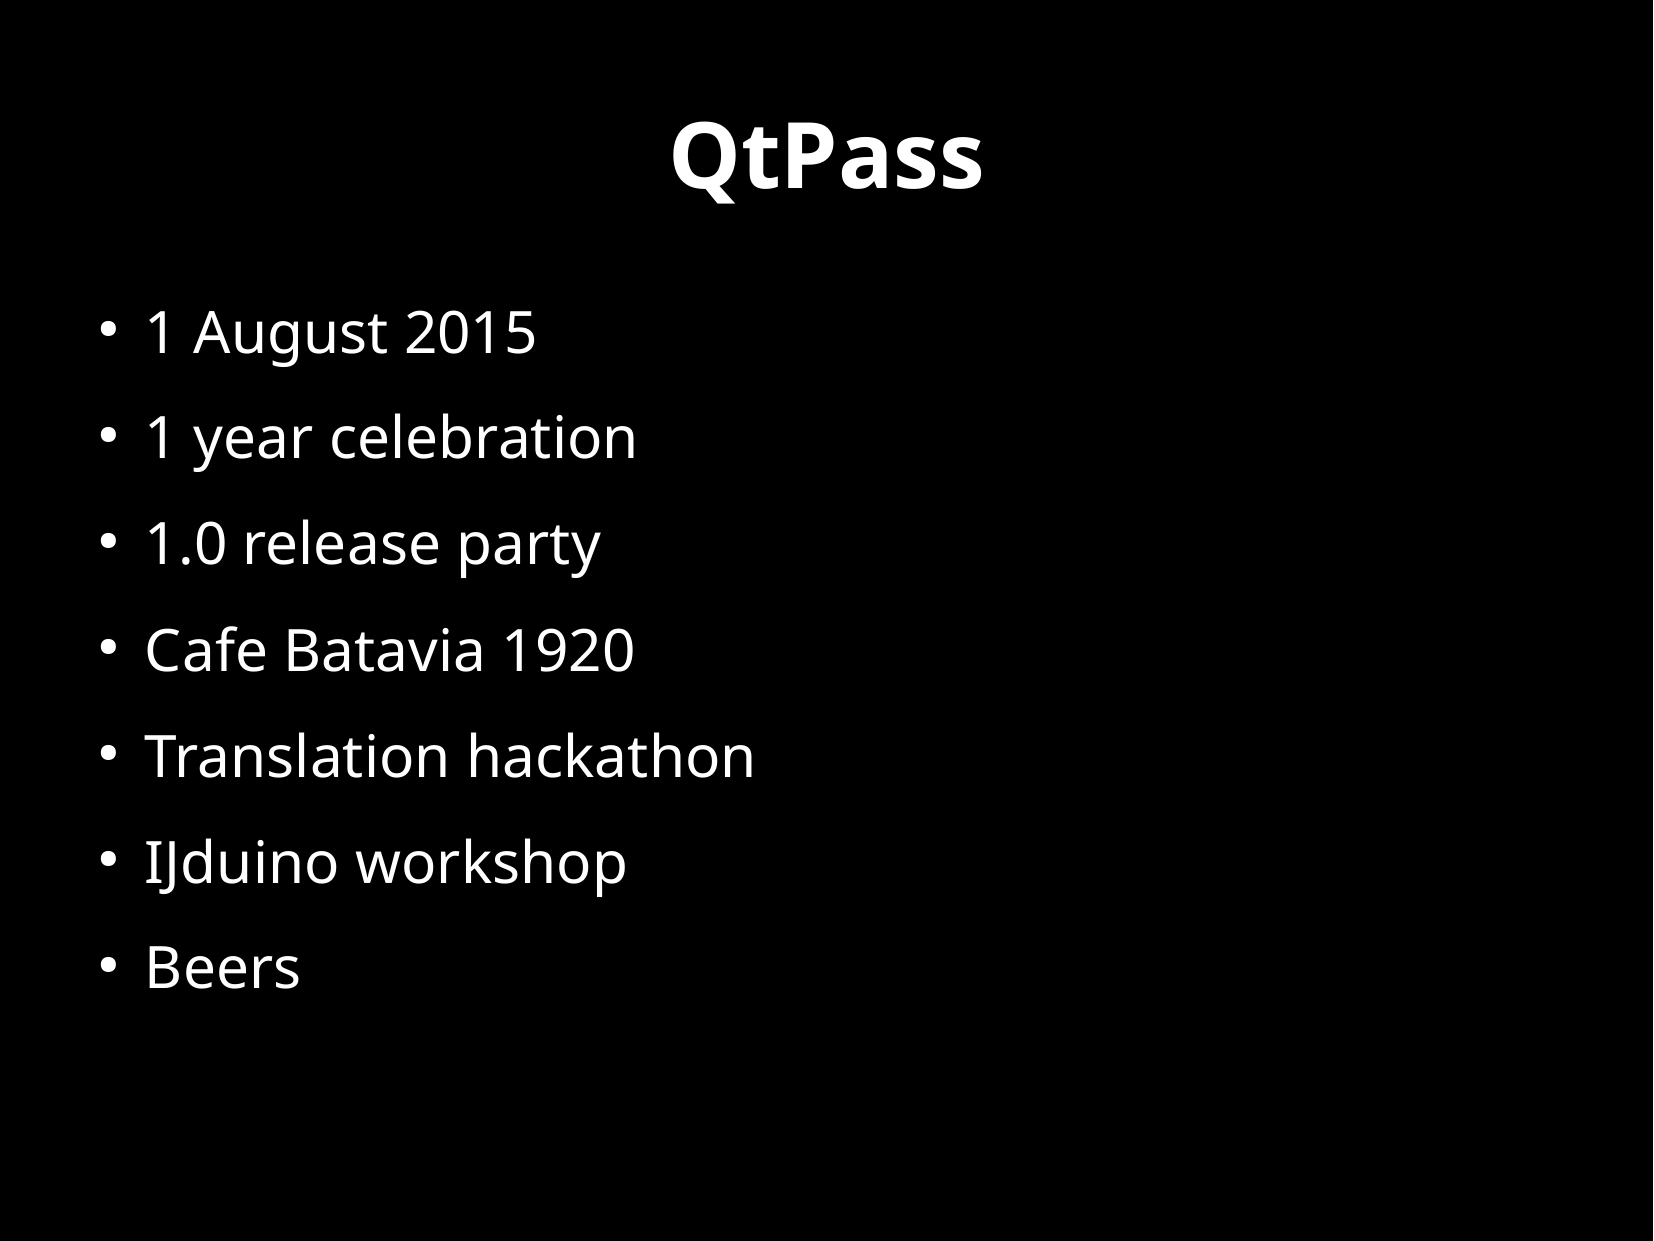

# QtPass
1 August 2015
1 year celebration
1.0 release party
Cafe Batavia 1920
Translation hackathon
IJduino workshop
Beers